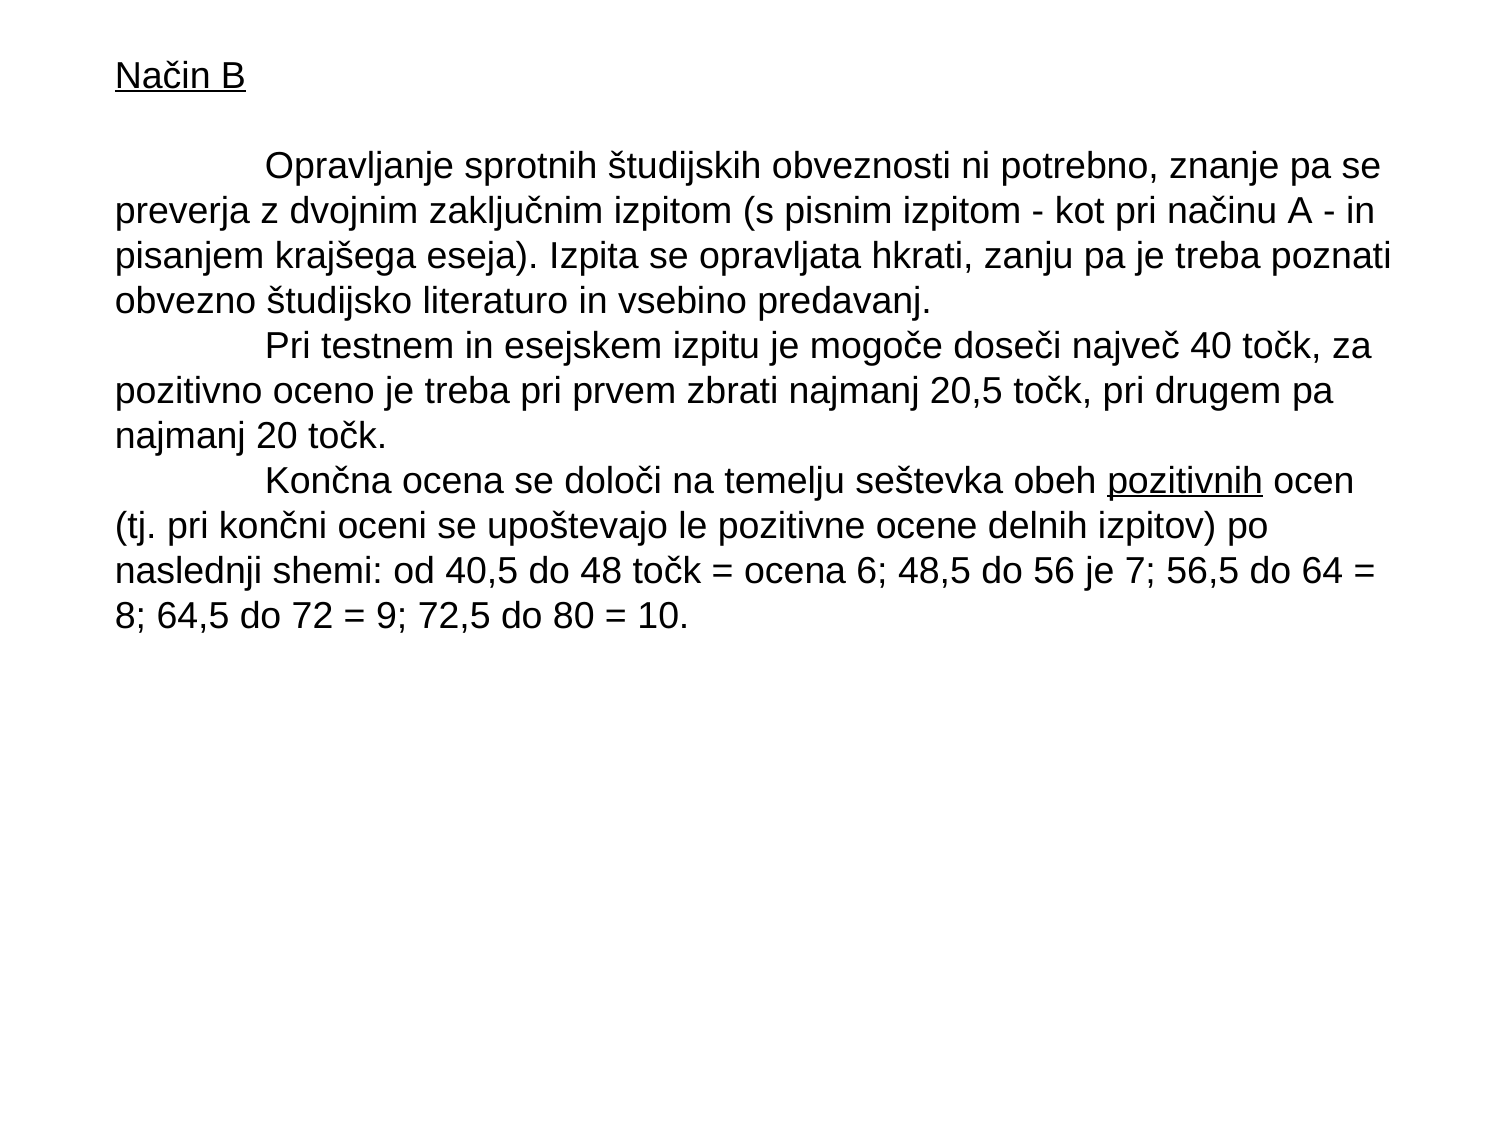

Način B
	Opravljanje sprotnih študijskih obveznosti ni potrebno, znanje pa se preverja z dvojnim zaključnim izpitom (s pisnim izpitom - kot pri načinu A - in pisanjem krajšega eseja). Izpita se opravljata hkrati, zanju pa je treba poznati obvezno študijsko literaturo in vsebino predavanj.
	Pri testnem in esejskem izpitu je mogoče doseči največ 40 točk, za pozitivno oceno je treba pri prvem zbrati najmanj 20,5 točk, pri drugem pa najmanj 20 točk.
	Končna ocena se določi na temelju seštevka obeh pozitivnih ocen (tj. pri končni oceni se upoštevajo le pozitivne ocene delnih izpitov) po naslednji shemi: od 40,5 do 48 točk = ocena 6; 48,5 do 56 je 7; 56,5 do 64 = 8; 64,5 do 72 = 9; 72,5 do 80 = 10.